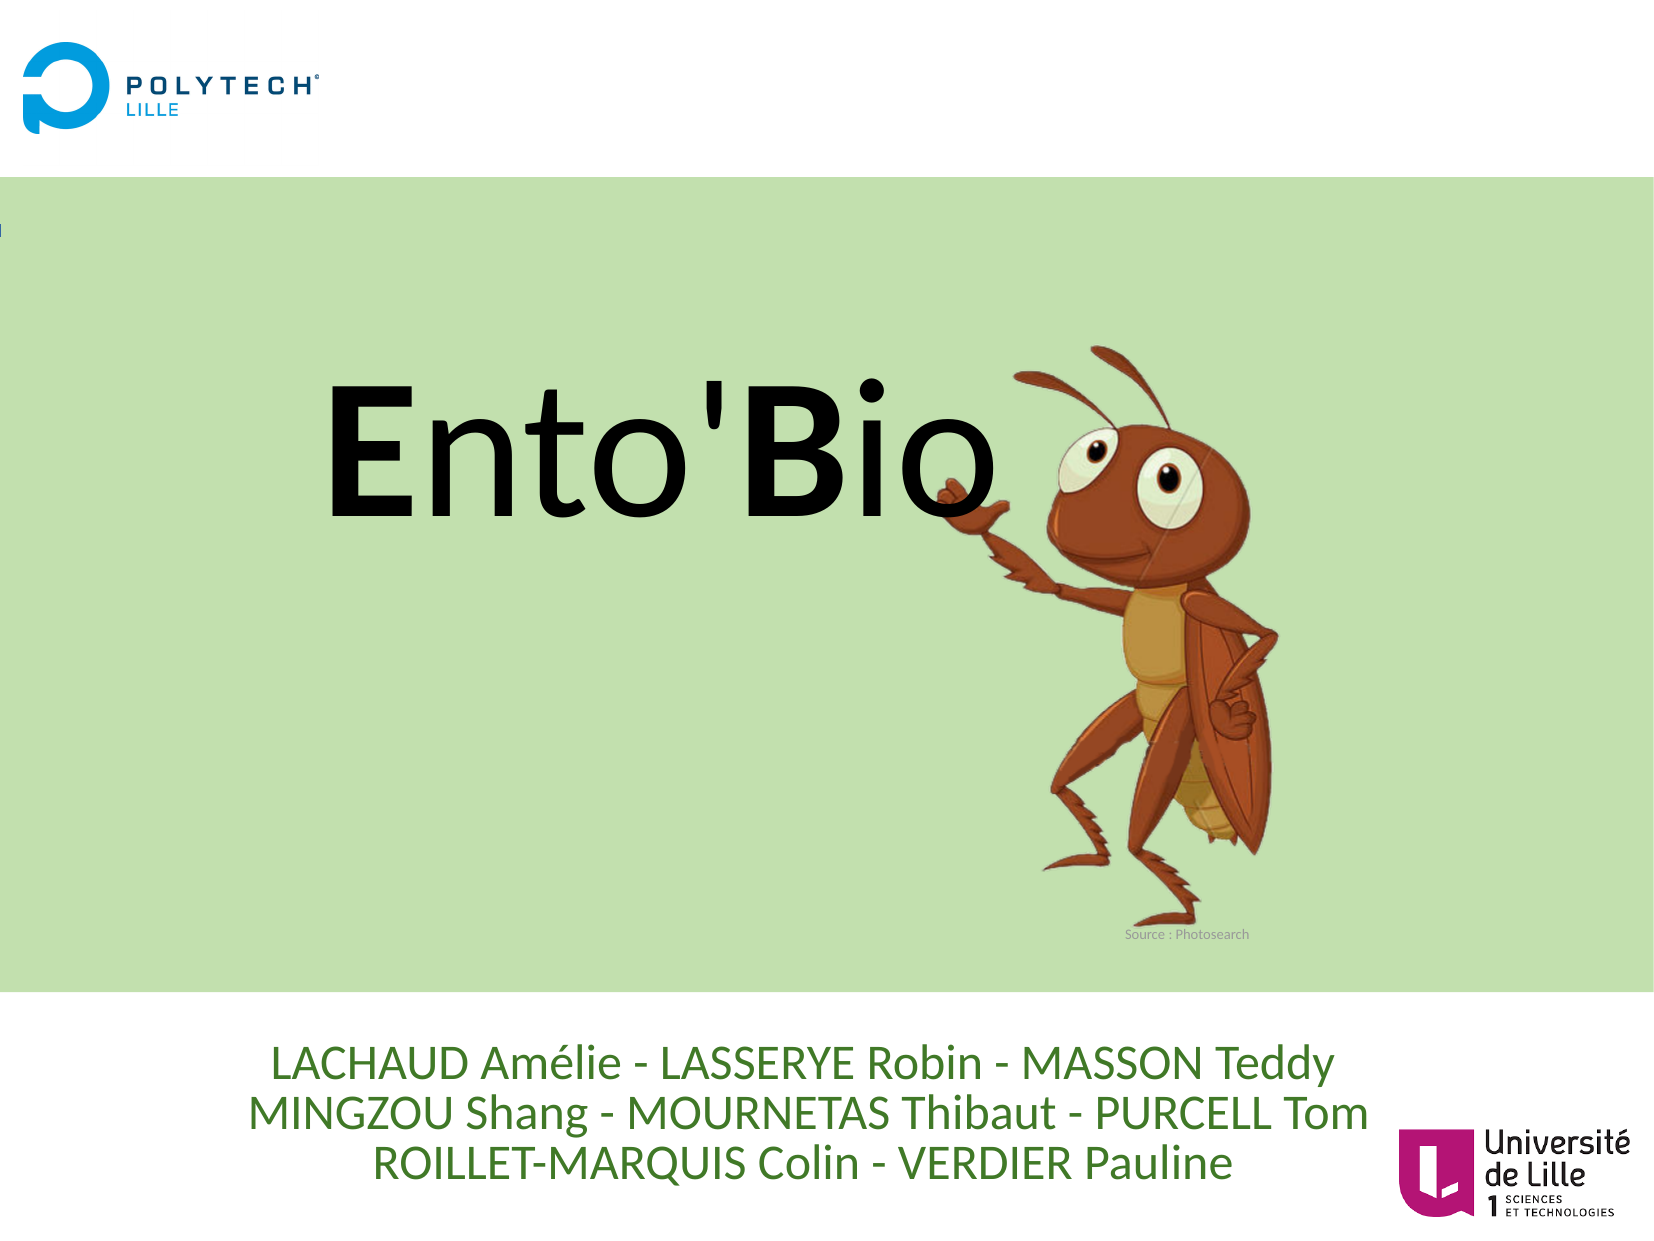

# Ento'Bio
Source : Photosearch
LACHAUD Amélie - LASSERYE Robin - MASSON Teddy
 MINGZOU Shang - MOURNETAS Thibaut - PURCELL Tom
ROILLET-MARQUIS Colin - VERDIER Pauline